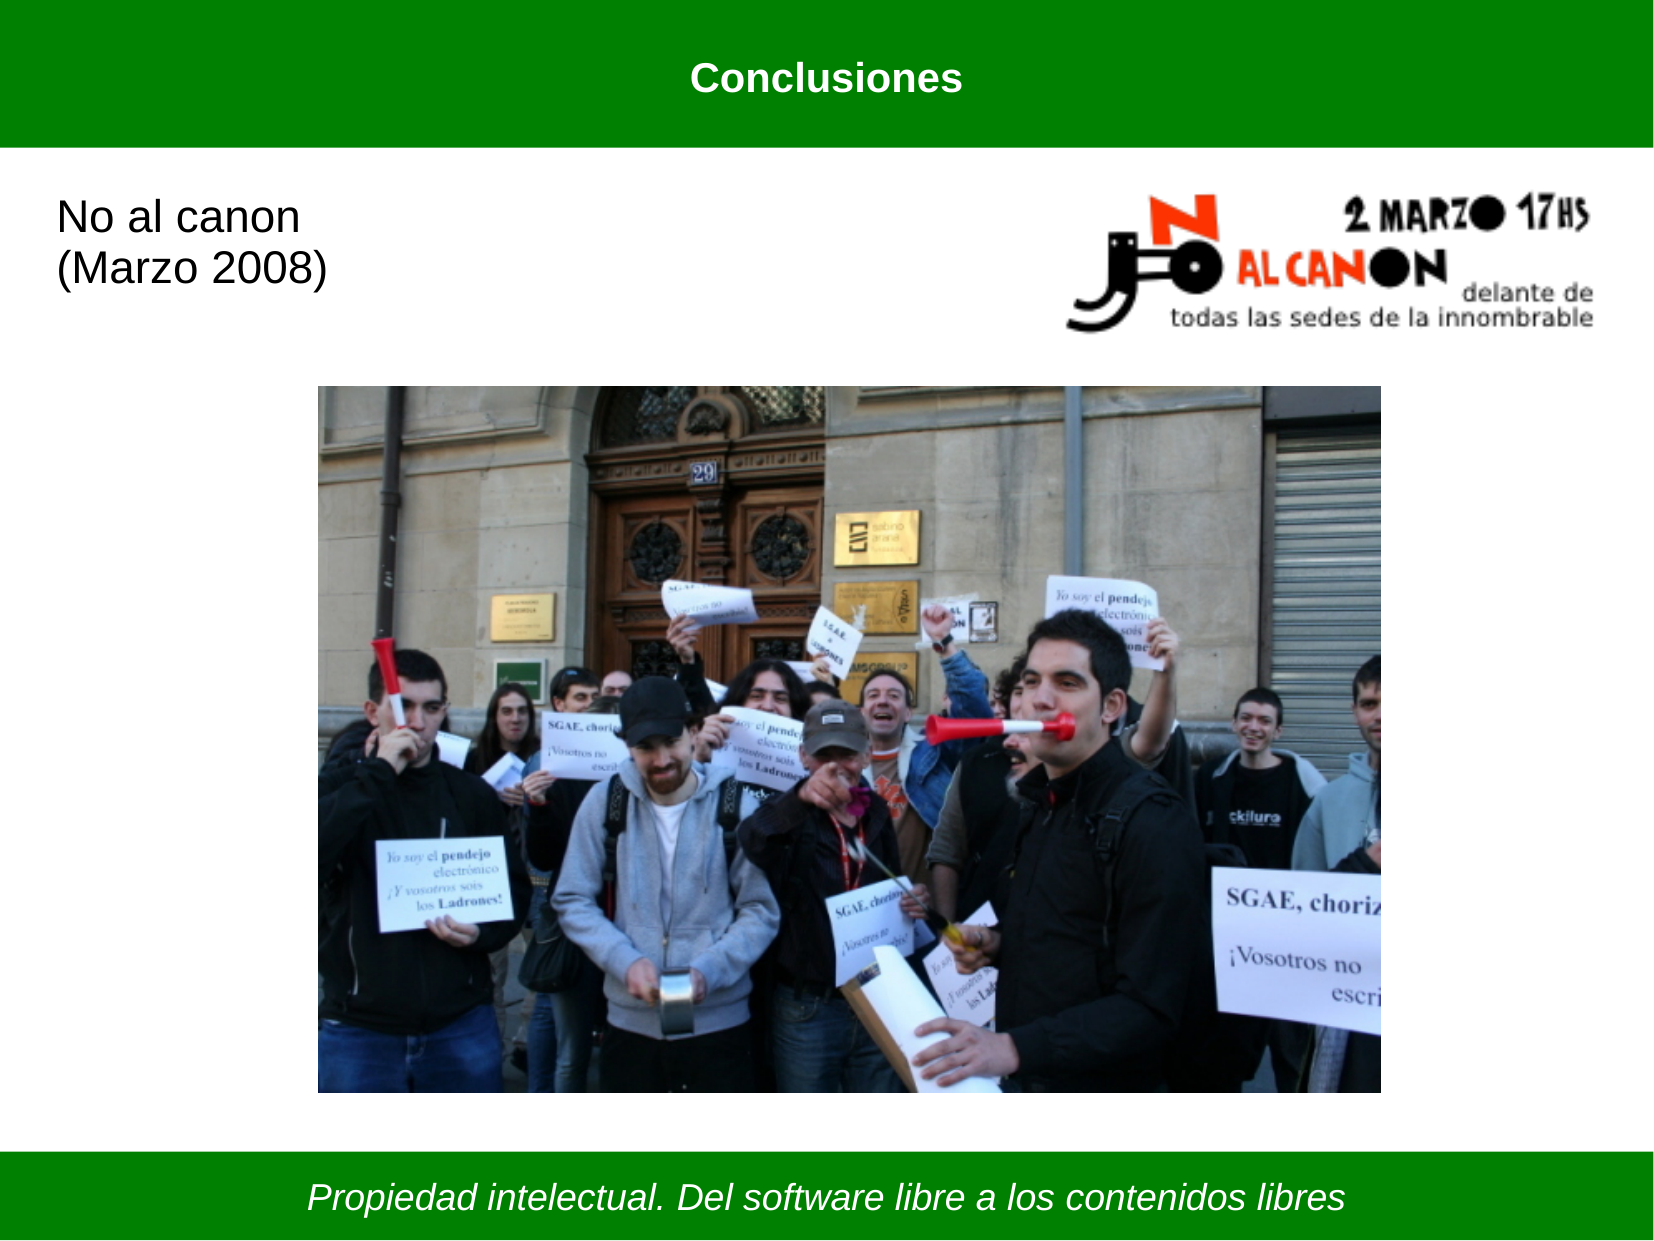

Conclusiones
No al canon
(Marzo 2008)
Propiedad intelectual. Del software libre a los contenidos libres